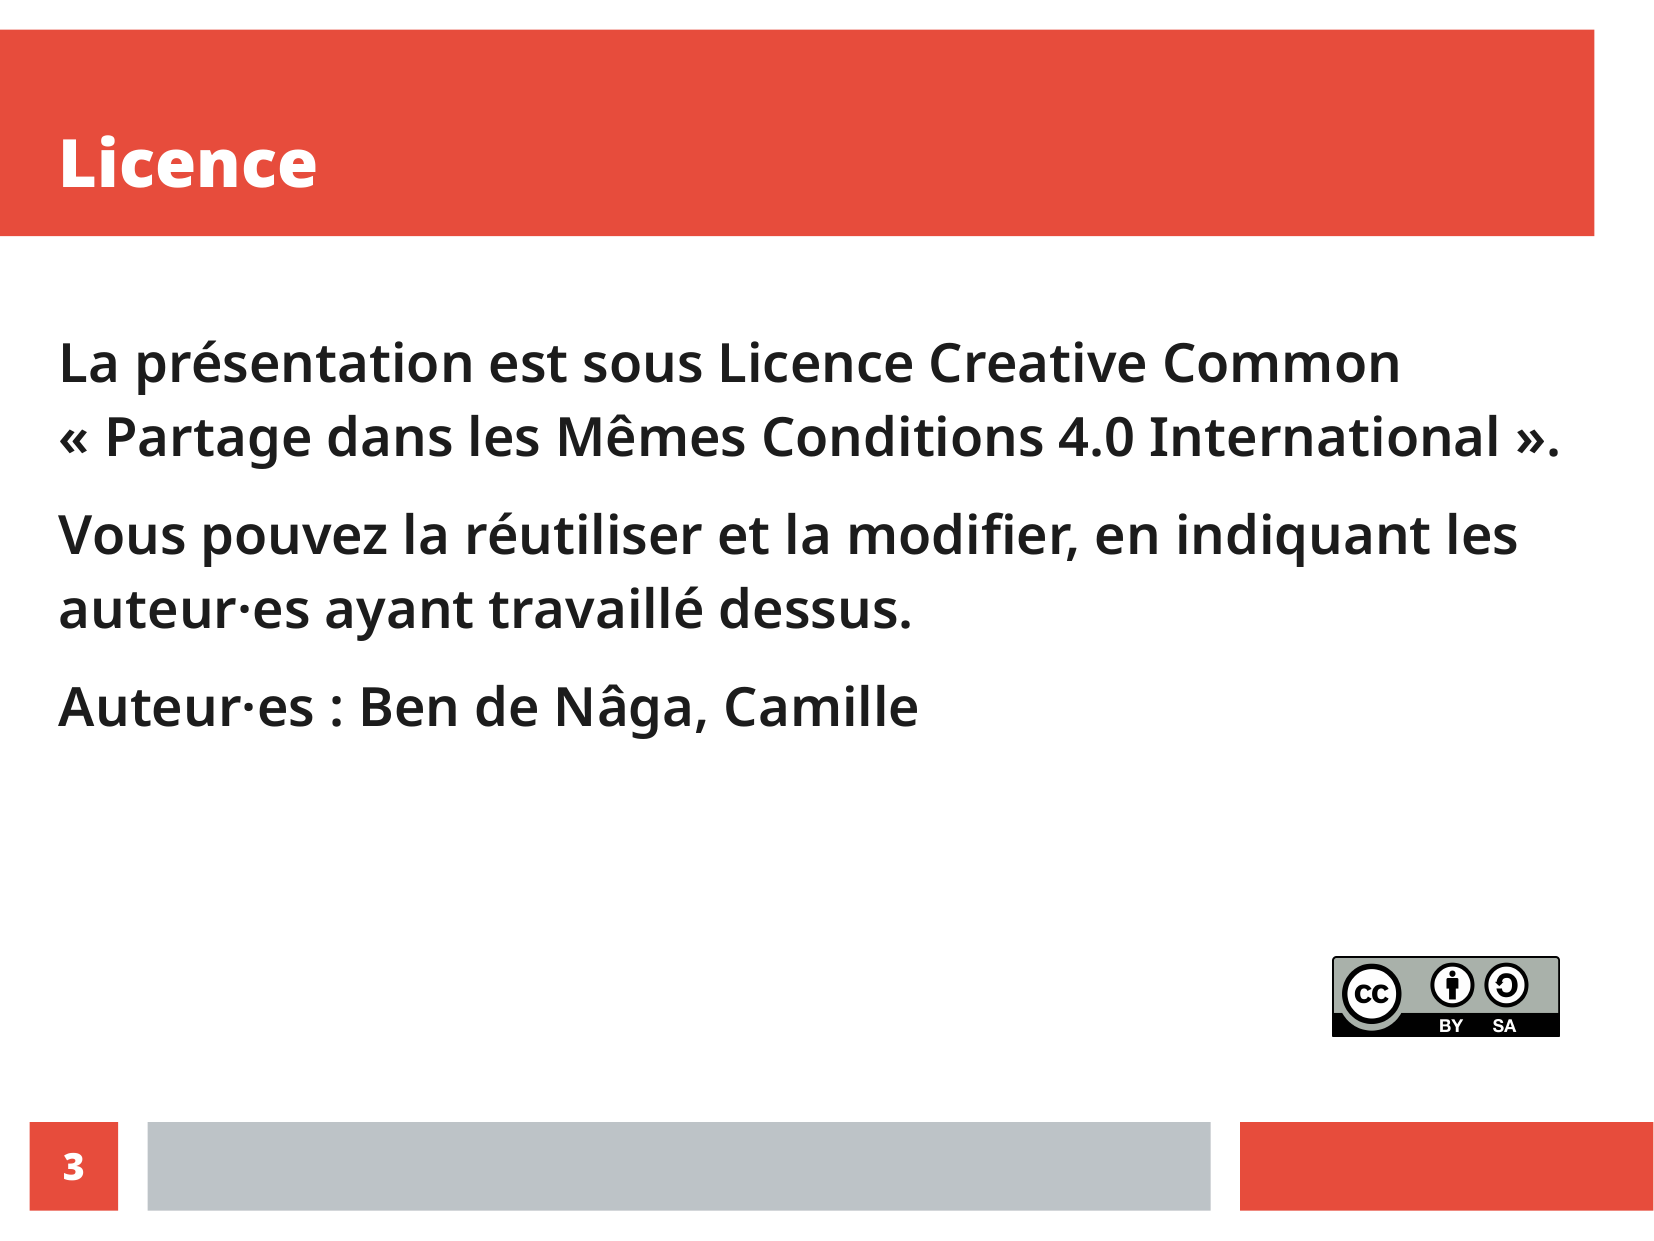

# Licence
La présentation est sous Licence Creative Common « Partage dans les Mêmes Conditions 4.0 International ».
Vous pouvez la réutiliser et la modifier, en indiquant les auteur·es ayant travaillé dessus.
Auteur·es : Ben de Nâga, Camille
3